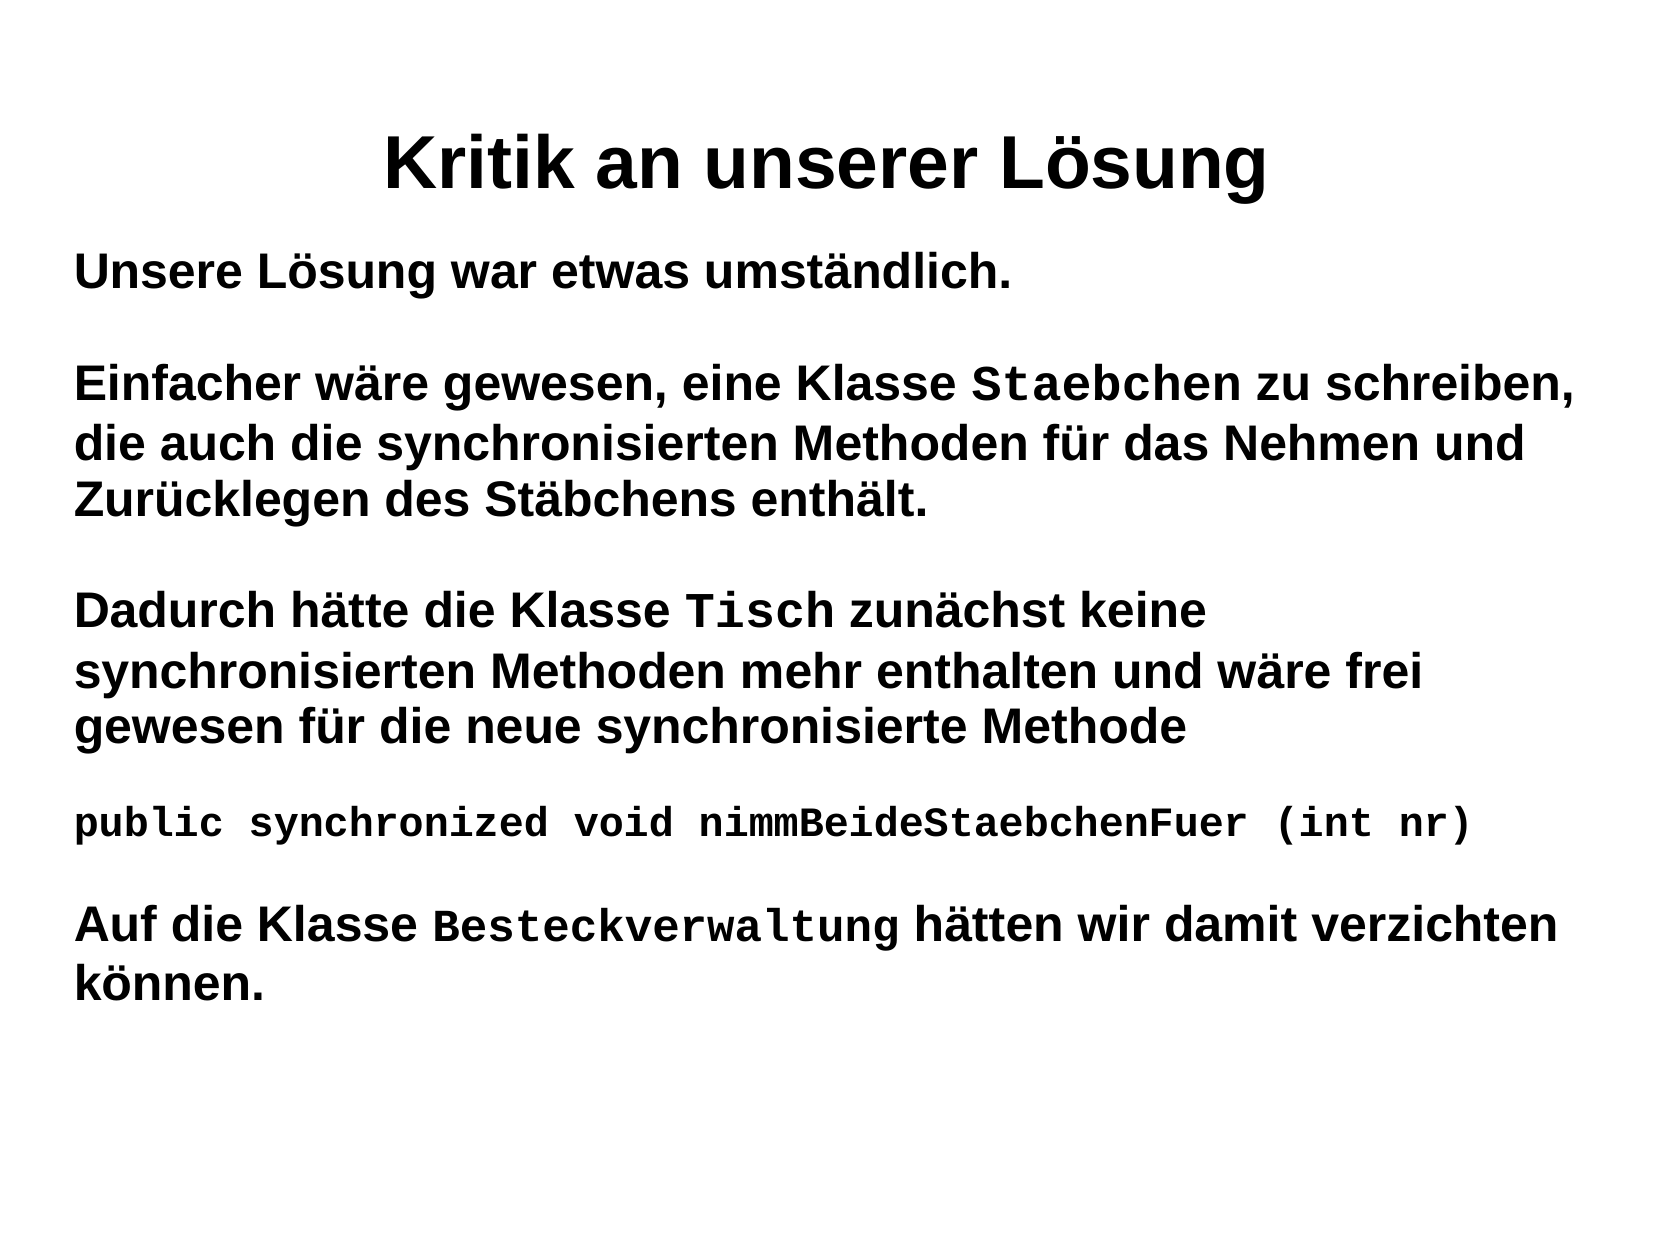

# Kritik an unserer Lösung
Unsere Lösung war etwas umständlich.
Einfacher wäre gewesen, eine Klasse Staebchen zu schreiben, die auch die synchronisierten Methoden für das Nehmen und Zurücklegen des Stäbchens enthält.
Dadurch hätte die Klasse Tisch zunächst keine synchronisierten Methoden mehr enthalten und wäre frei gewesen für die neue synchronisierte Methode
public synchronized void nimmBeideStaebchenFuer (int nr)
Auf die Klasse Besteckverwaltung hätten wir damit verzichten können.